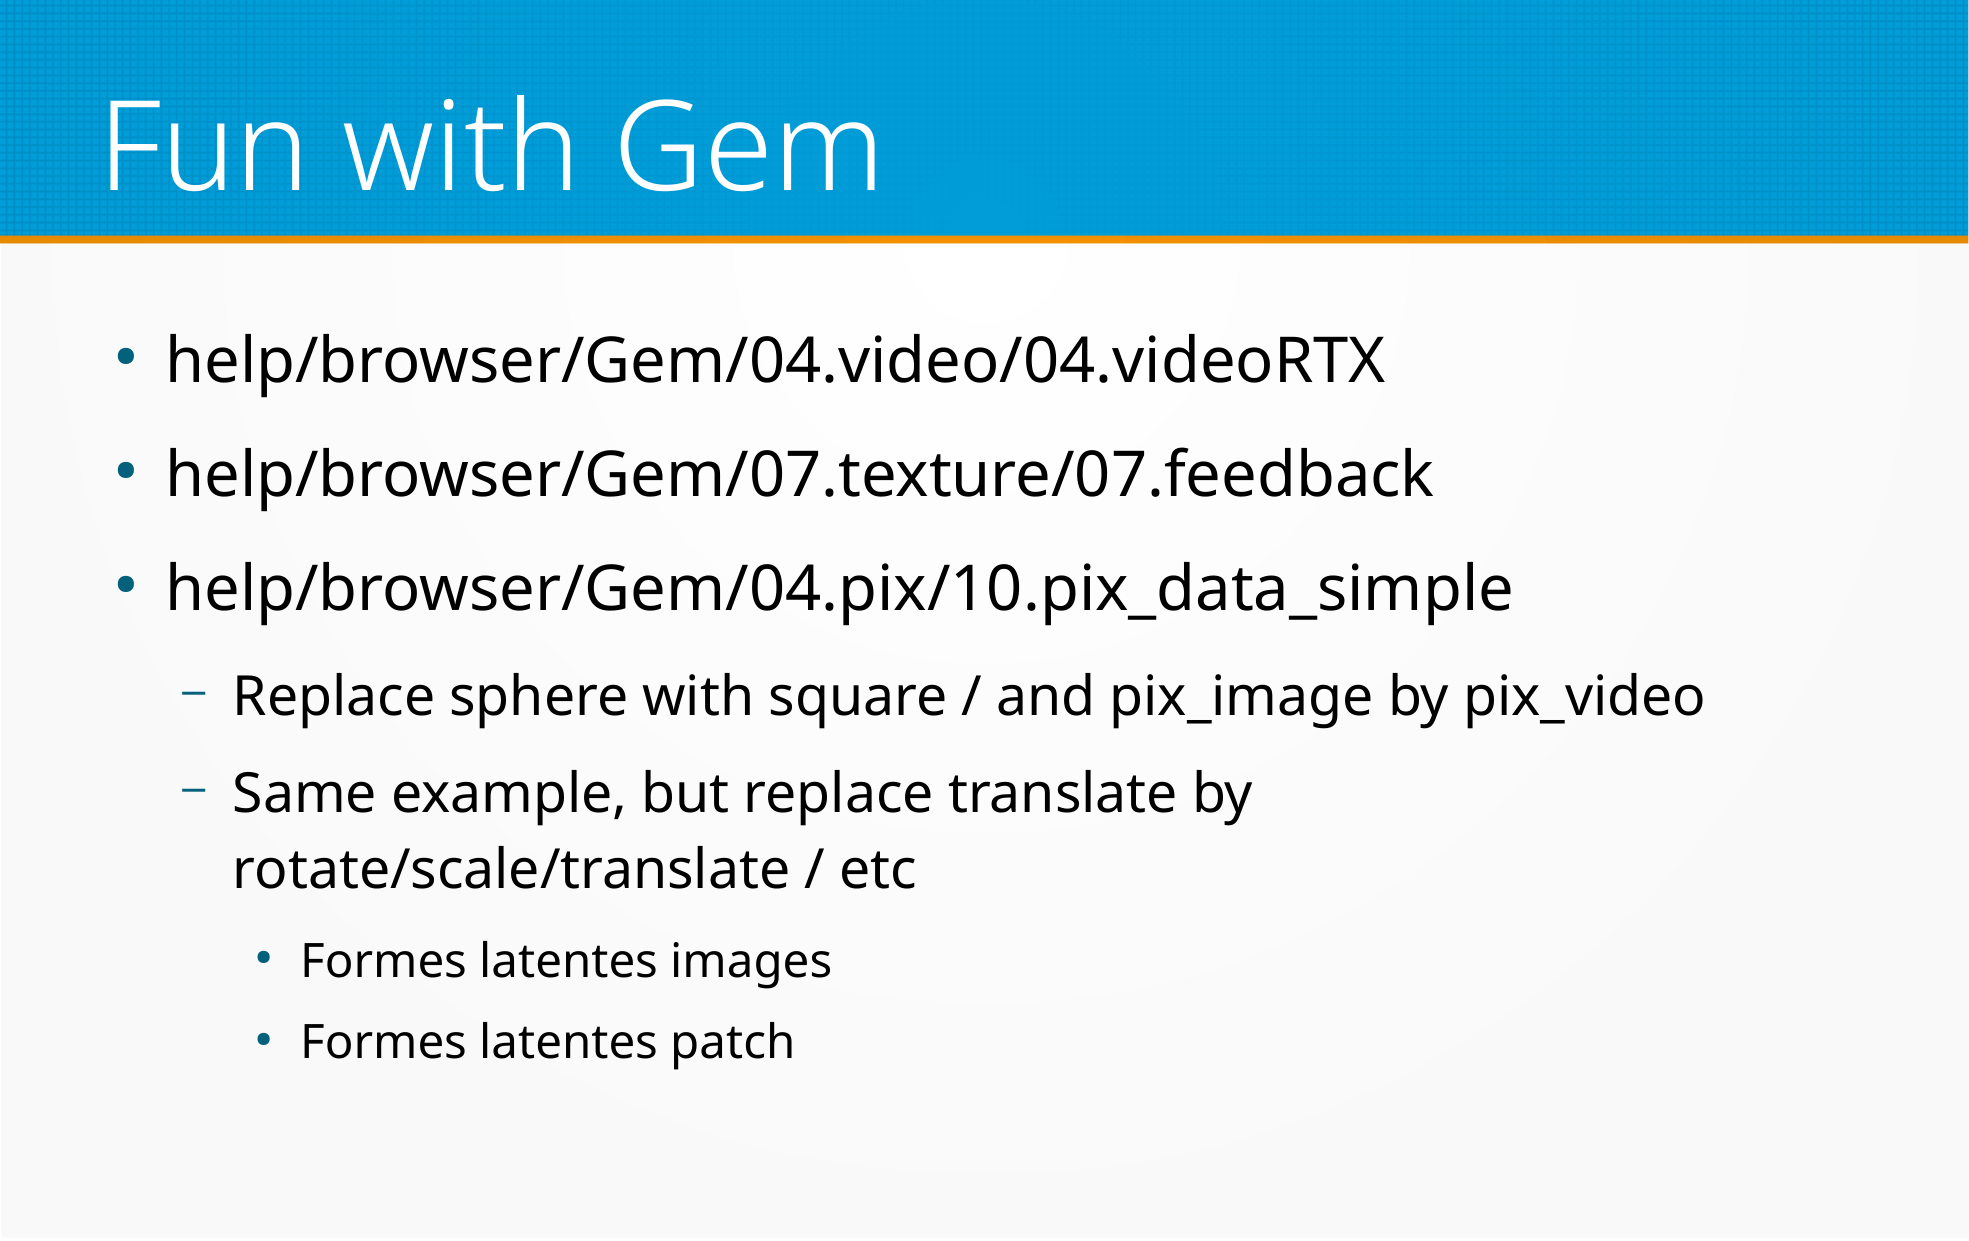

# Fun with Gem
help/browser/Gem/04.video/04.videoRTX
help/browser/Gem/07.texture/07.feedback
help/browser/Gem/04.pix/10.pix_data_simple
Replace sphere with square / and pix_image by pix_video
Same example, but replace translate by rotate/scale/translate / etc
Formes latentes images
Formes latentes patch